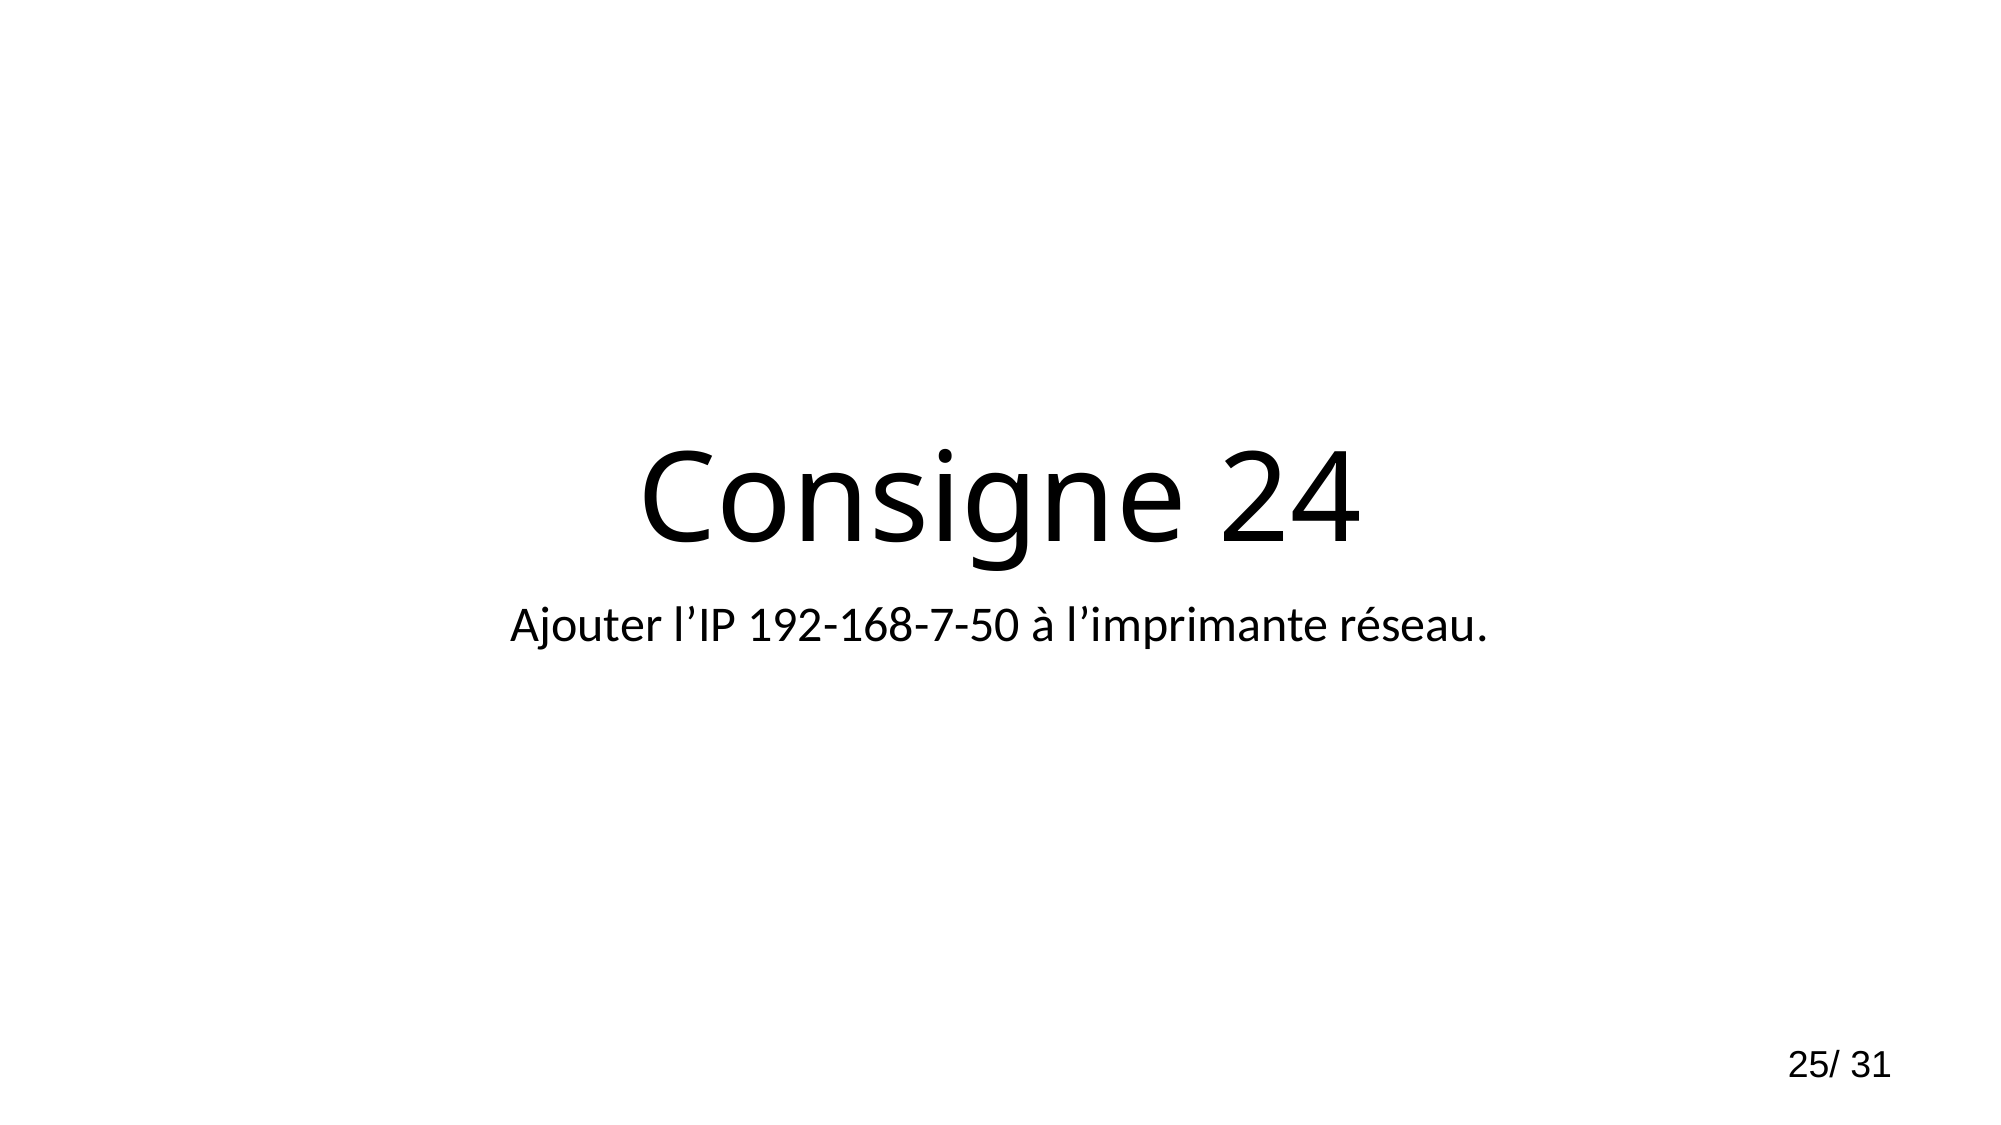

# Consigne 24
Ajouter l’IP 192-168-7-50 à l’imprimante réseau.